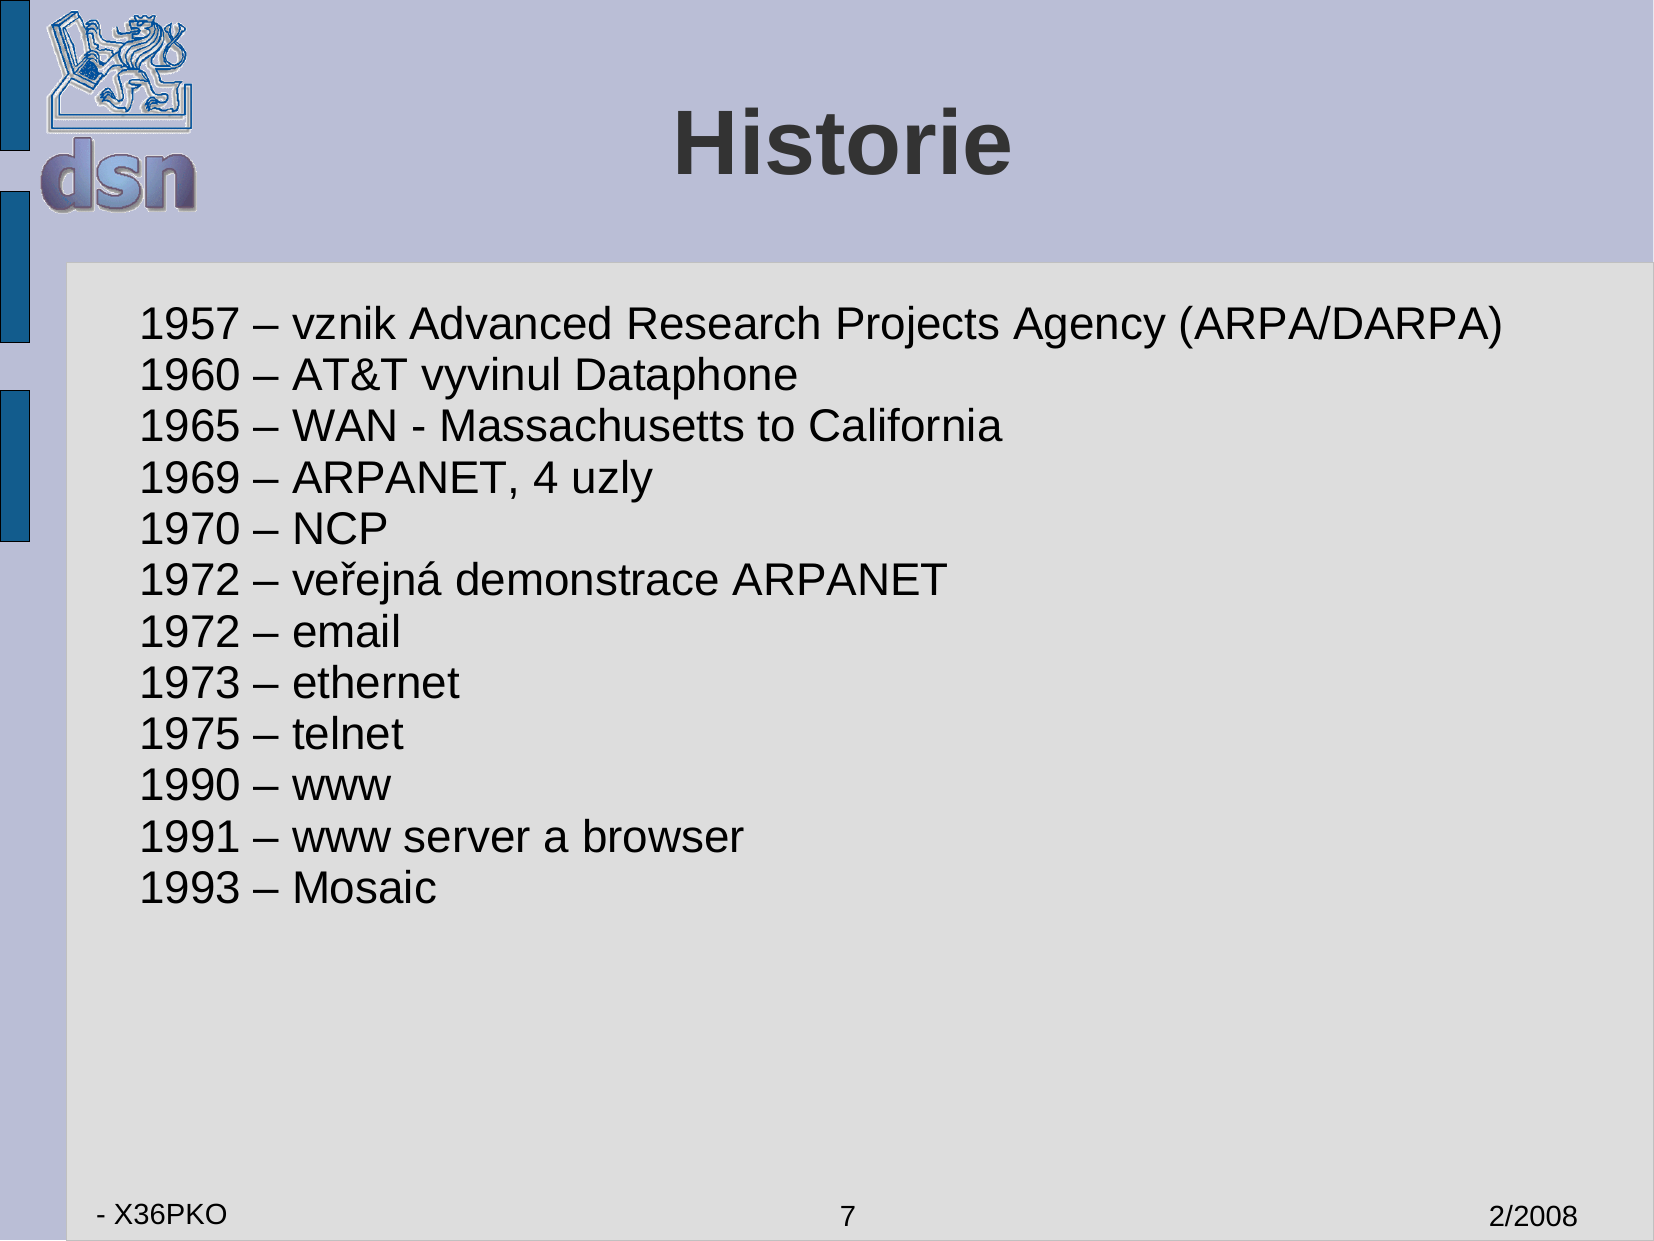

# Historie
1957 – vznik Advanced Research Projects Agency (ARPA/DARPA)
1960 – AT&T vyvinul Dataphone
1965 – WAN - Massachusetts to California
1969 – ARPANET, 4 uzly
1970 – NCP
1972 – veřejná demonstrace ARPANET
1972 – email
1973 – ethernet
1975 – telnet
1990 – www
1991 – www server a browser
1993 – Mosaic